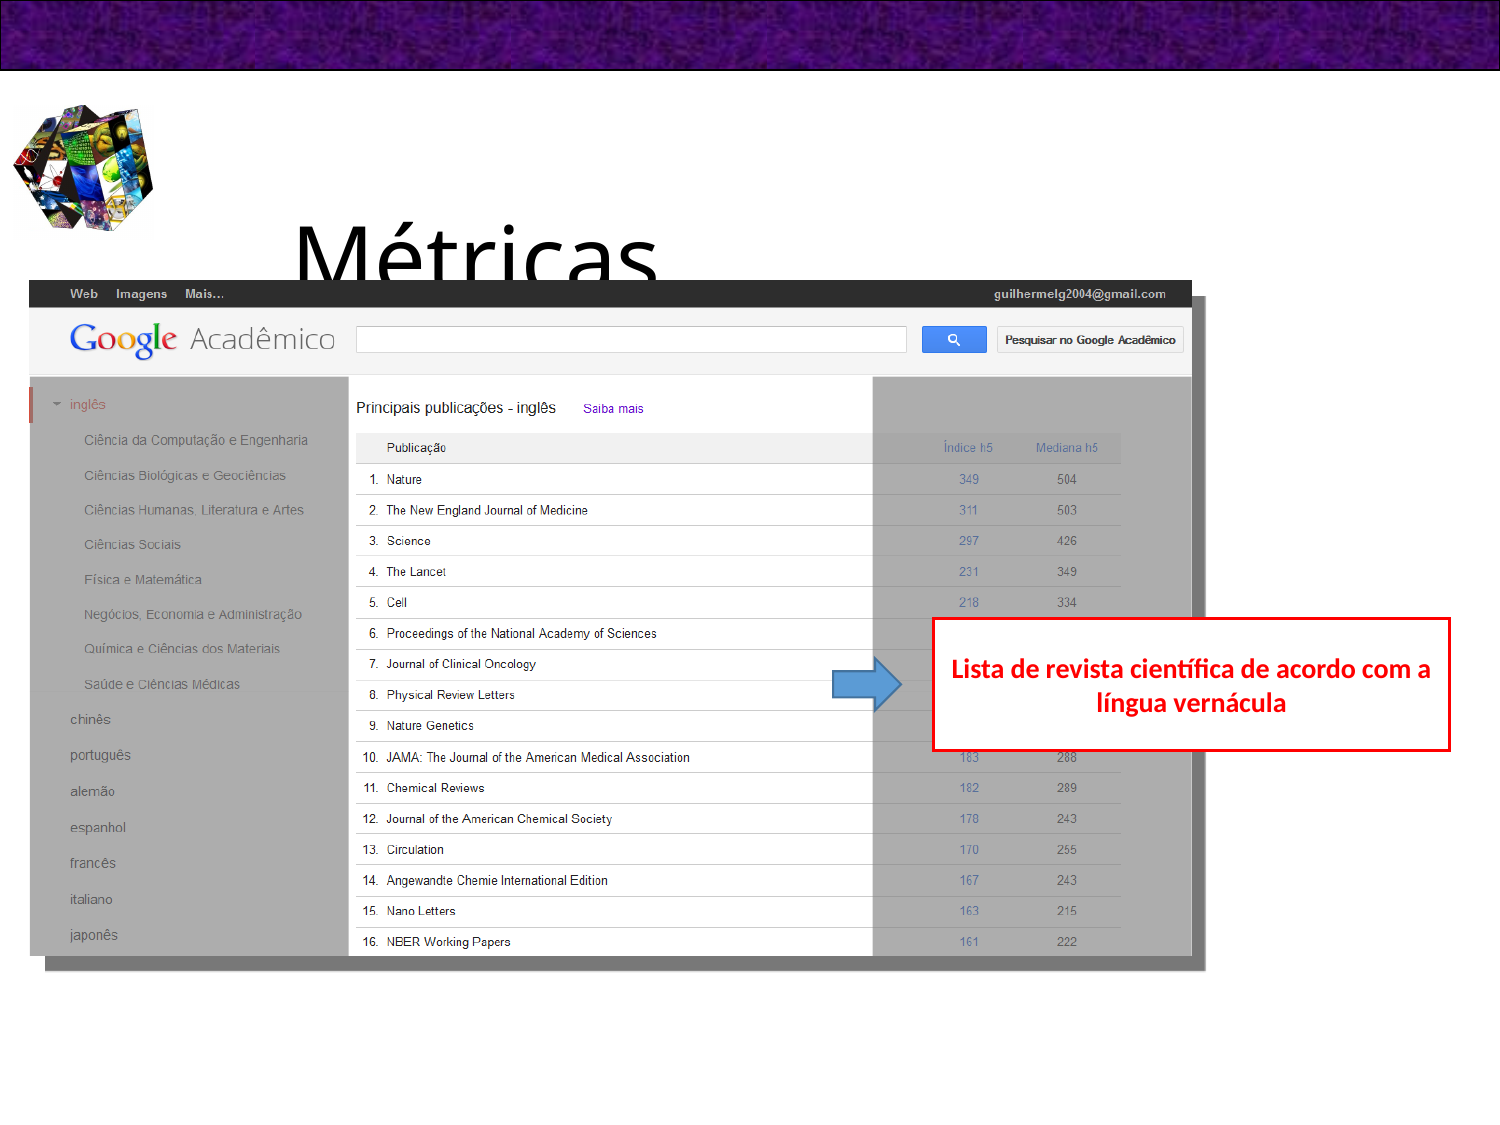

# Métricas
Lista de revista científica de acordo com a língua vernácula